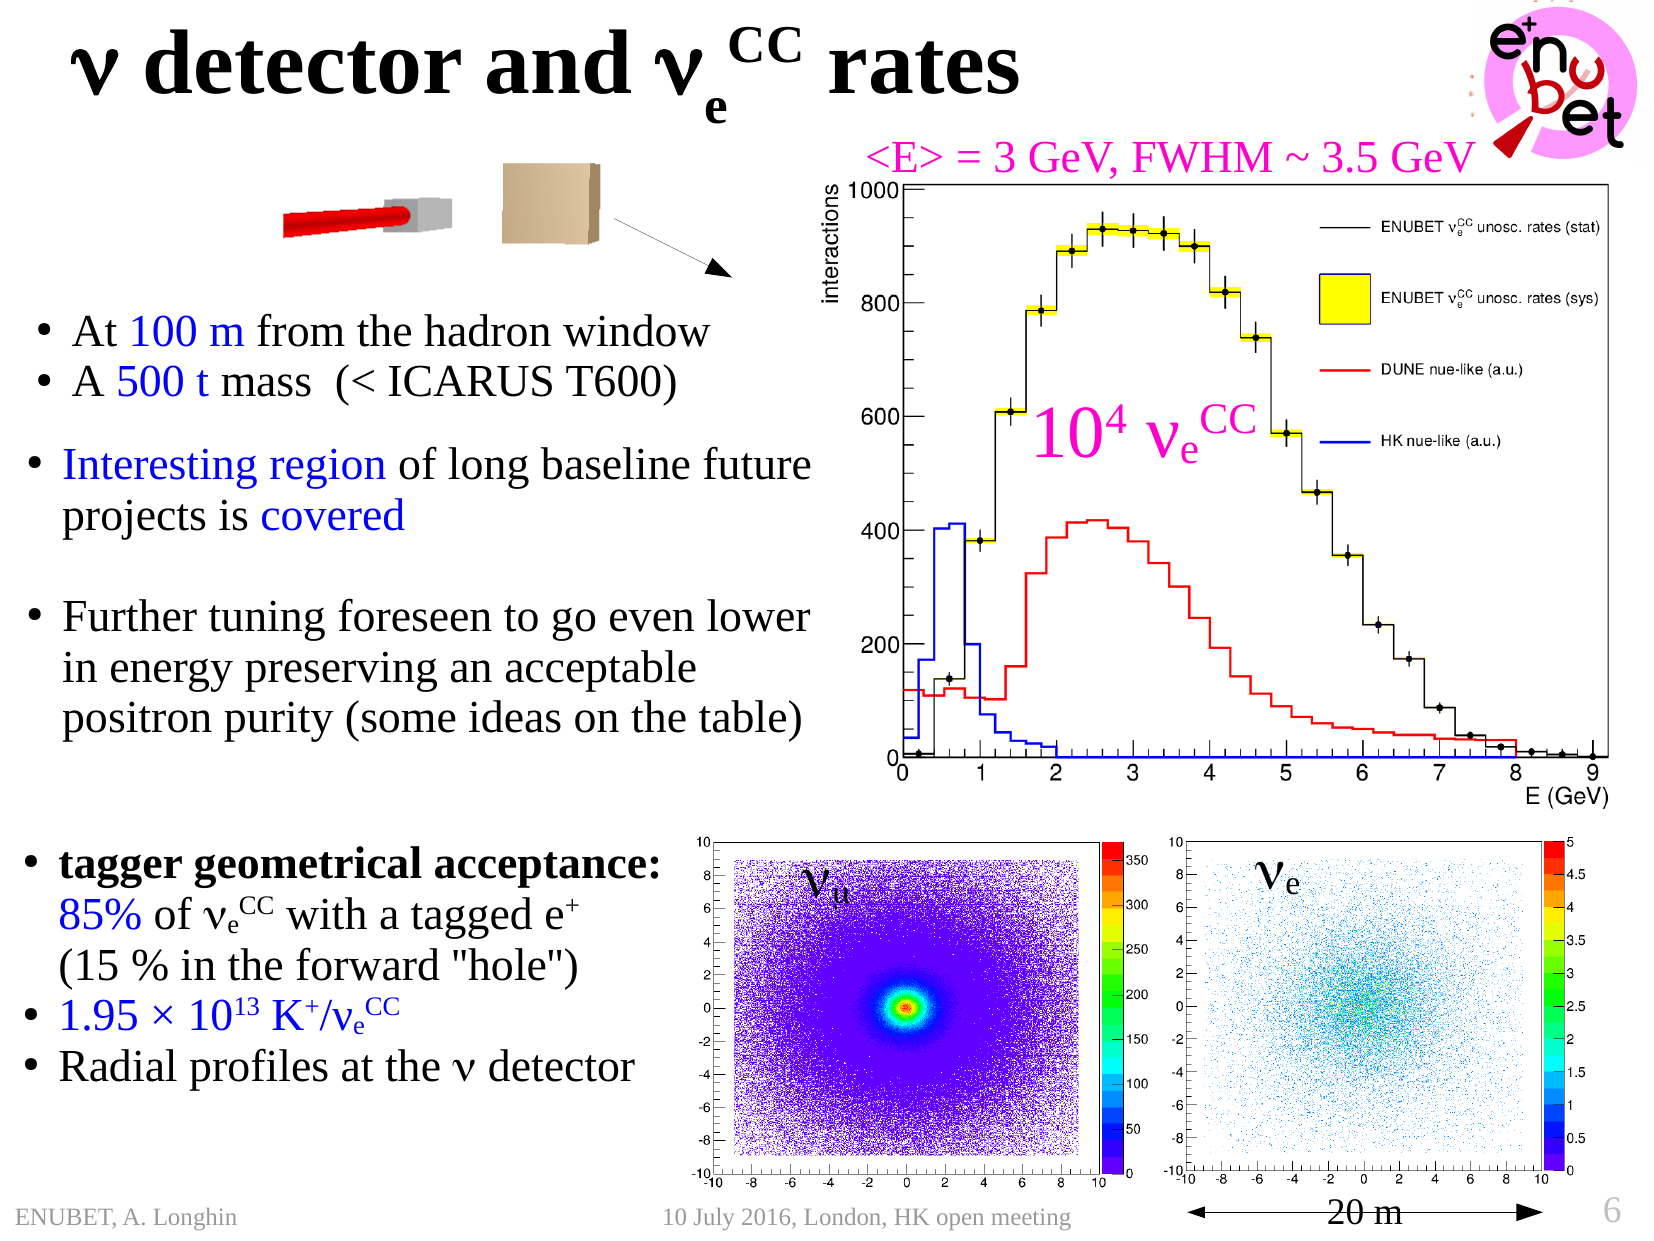

n detector and neCC rates
<E> = 3 GeV, FWHM ~ 3.5 GeV
At 100 m from the hadron window
A 500 t mass (< ICARUS T600)
104 νeCC
Interesting region of long baseline future projects is covered
Further tuning foreseen to go even lower in energy preserving an acceptable positron purity (some ideas on the table)
tagger geometrical acceptance:
85% of neCC with a tagged e+
(15 % in the forward ''hole'')
1.95 × 1013 K+/νeCC
Radial profiles at the n detector
ne
nm
20 m